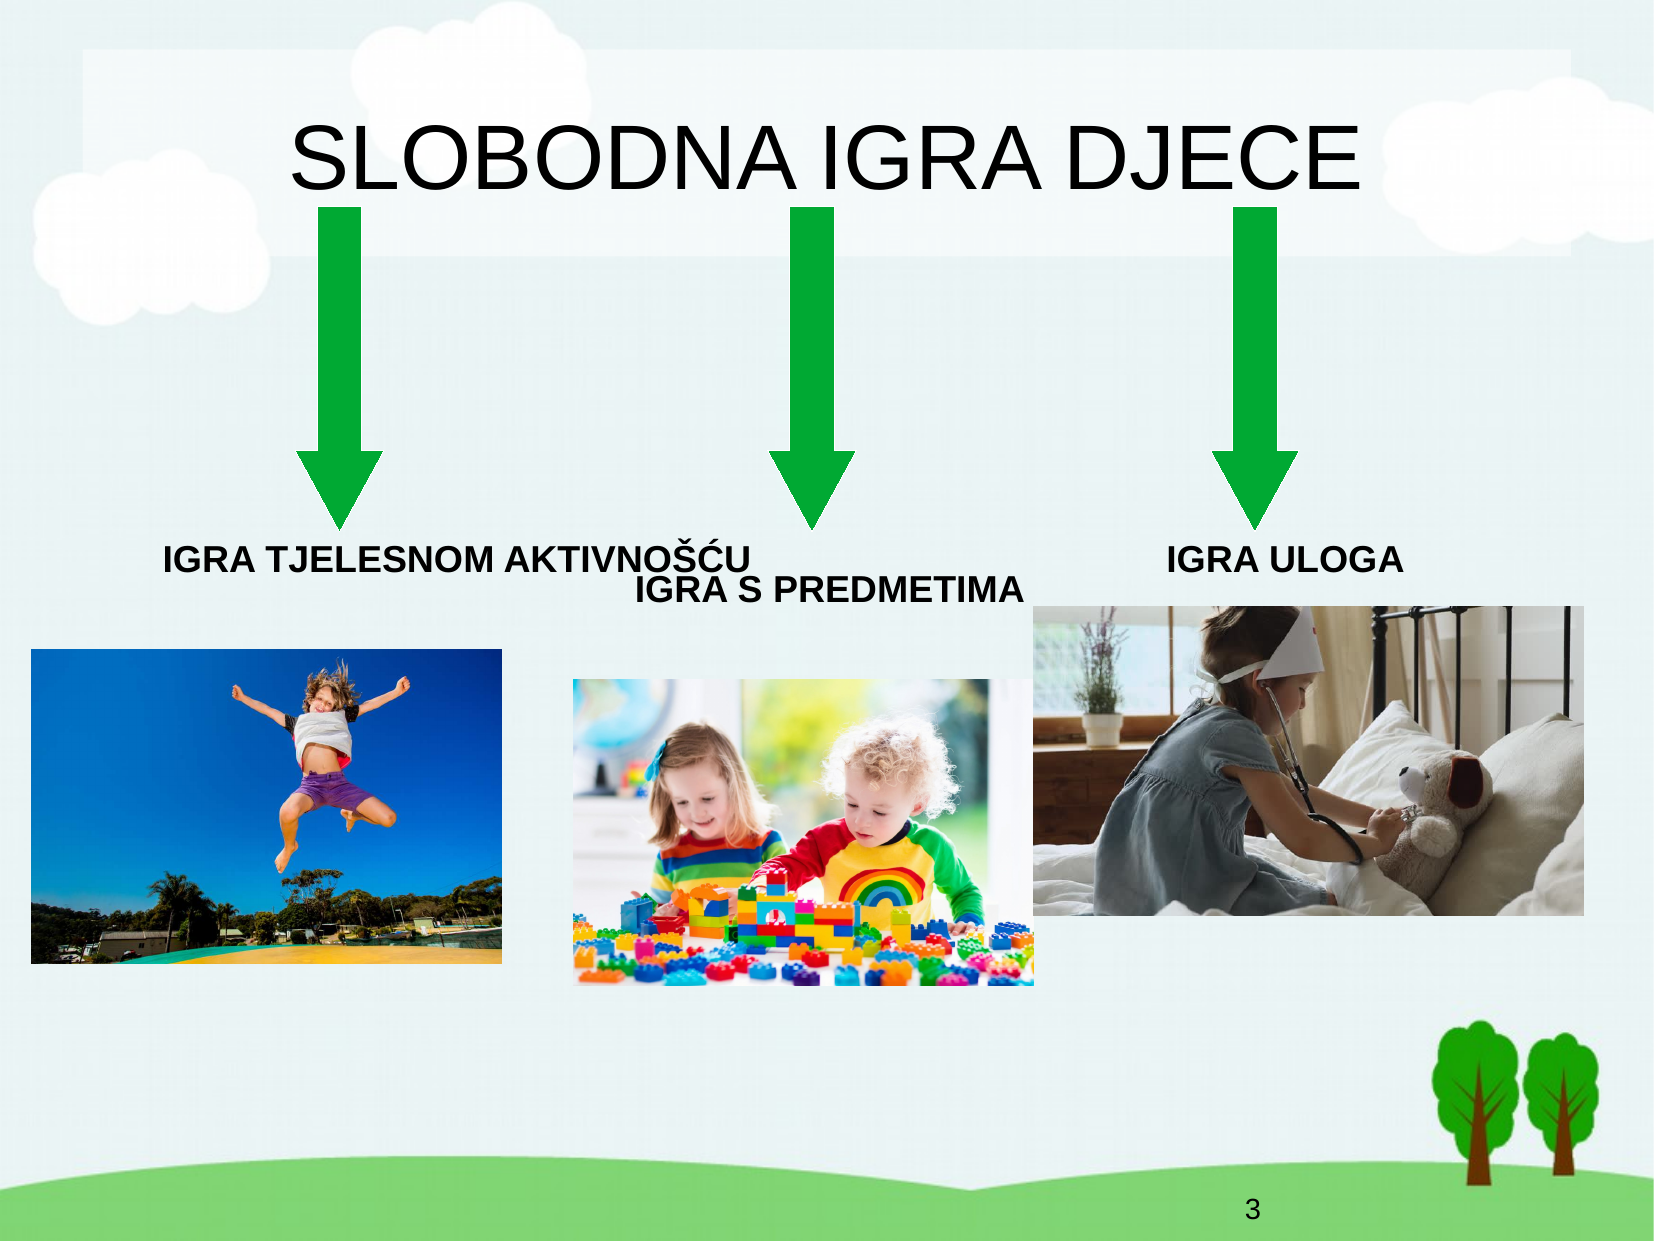

# SLOBODNA IGRA DJECE
IGRA TJELESNOM AKTIVNOŠĆU
IGRA ULOGA
IGRA S PREDMETIMA